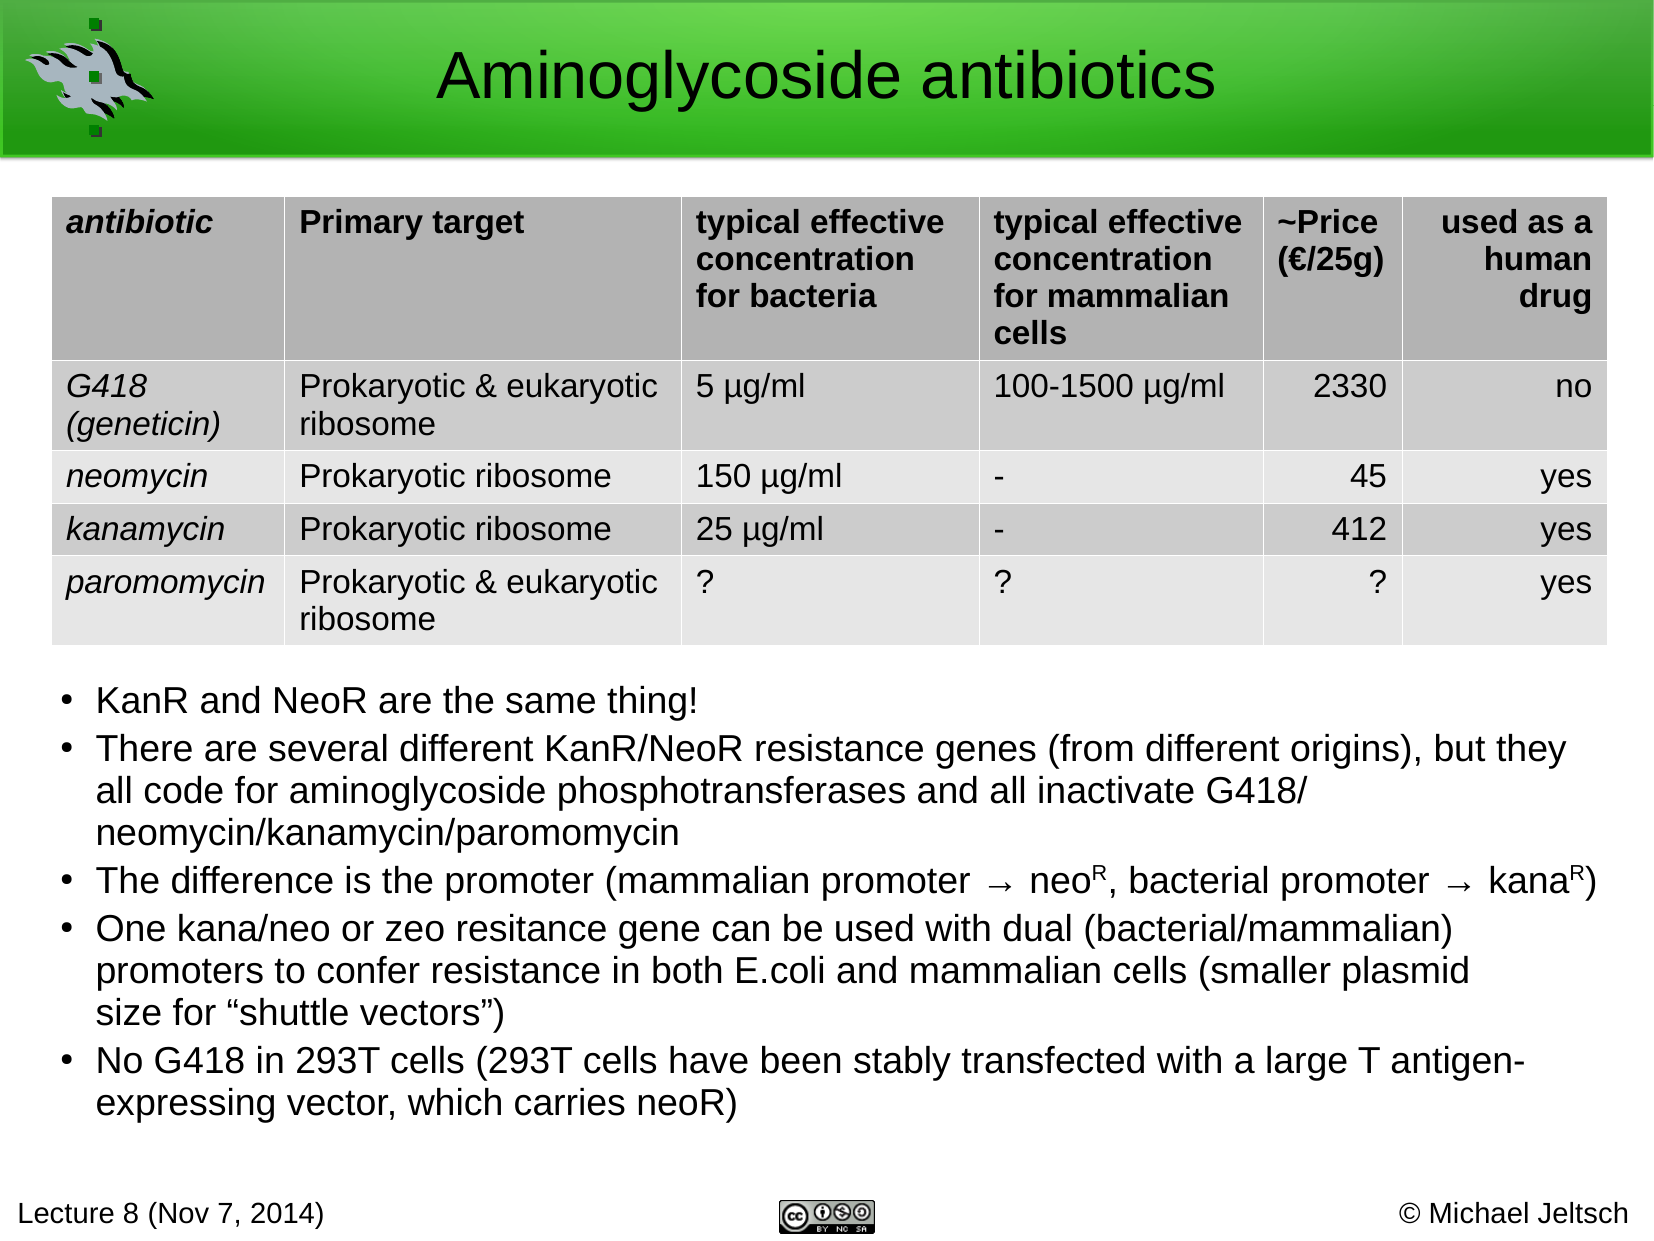

# Aminoglycoside antibiotics
| antibiotic | Primary target | typical effective concentration for bacteria | typical effective concentration for mammalian cells | ~Price (€/25g) | used as a human drug |
| --- | --- | --- | --- | --- | --- |
| G418 (geneticin) | Prokaryotic & eukaryotic ribosome | 5 µg/ml | 100-1500 µg/ml | 2330 | no |
| neomycin | Prokaryotic ribosome | 150 µg/ml | - | 45 | yes |
| kanamycin | Prokaryotic ribosome | 25 µg/ml | - | 412 | yes |
| paromomycin | Prokaryotic & eukaryotic ribosome | ? | ? | ? | yes |
KanR and NeoR are the same thing!
There are several different KanR/NeoR resistance genes (from different origins), but they all code for aminoglycoside phosphotransferases and all inactivate G418/ neomycin/kanamycin/paromomycin
The difference is the promoter (mammalian promoter → neoR, bacterial promoter → kanaR)
One kana/neo or zeo resitance gene can be used with dual (bacterial/mammalian)
promoters to confer resistance in both E.coli and mammalian cells (smaller plasmid
size for “shuttle vectors”)
No G418 in 293T cells (293T cells have been stably transfected with a large T antigen-
expressing vector, which carries neoR)